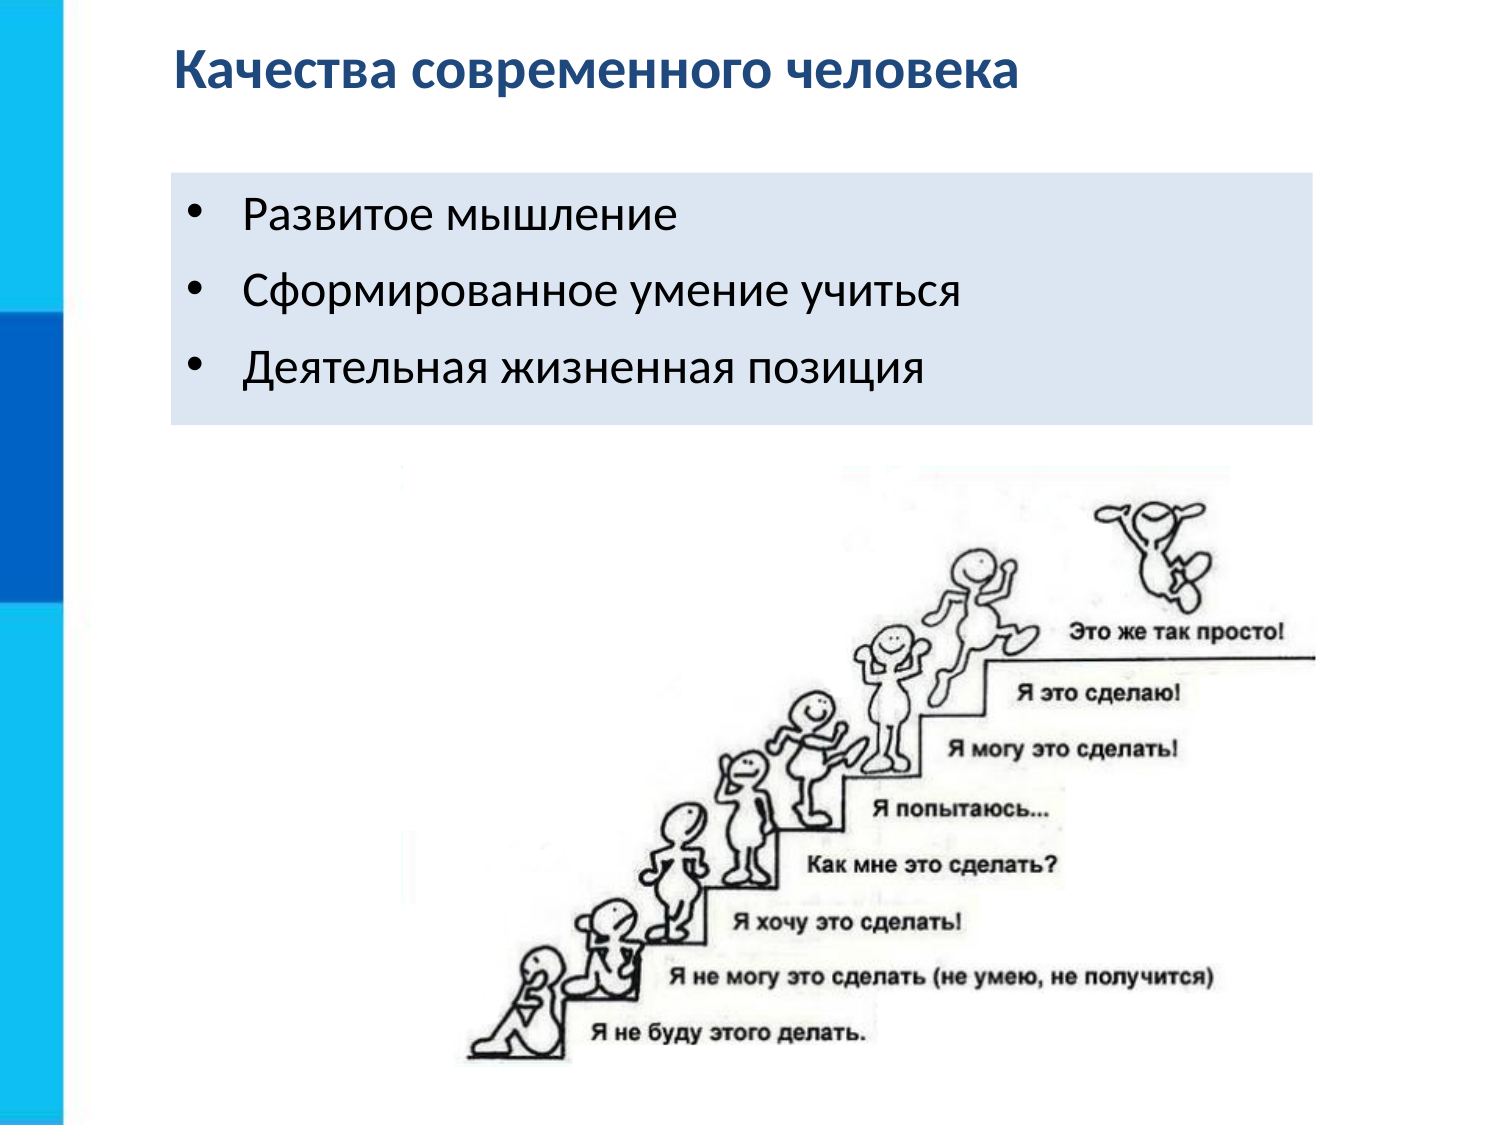

Качества современного человека
# Развитое мышление
Сформированное умение учиться
Деятельная жизненная позиция